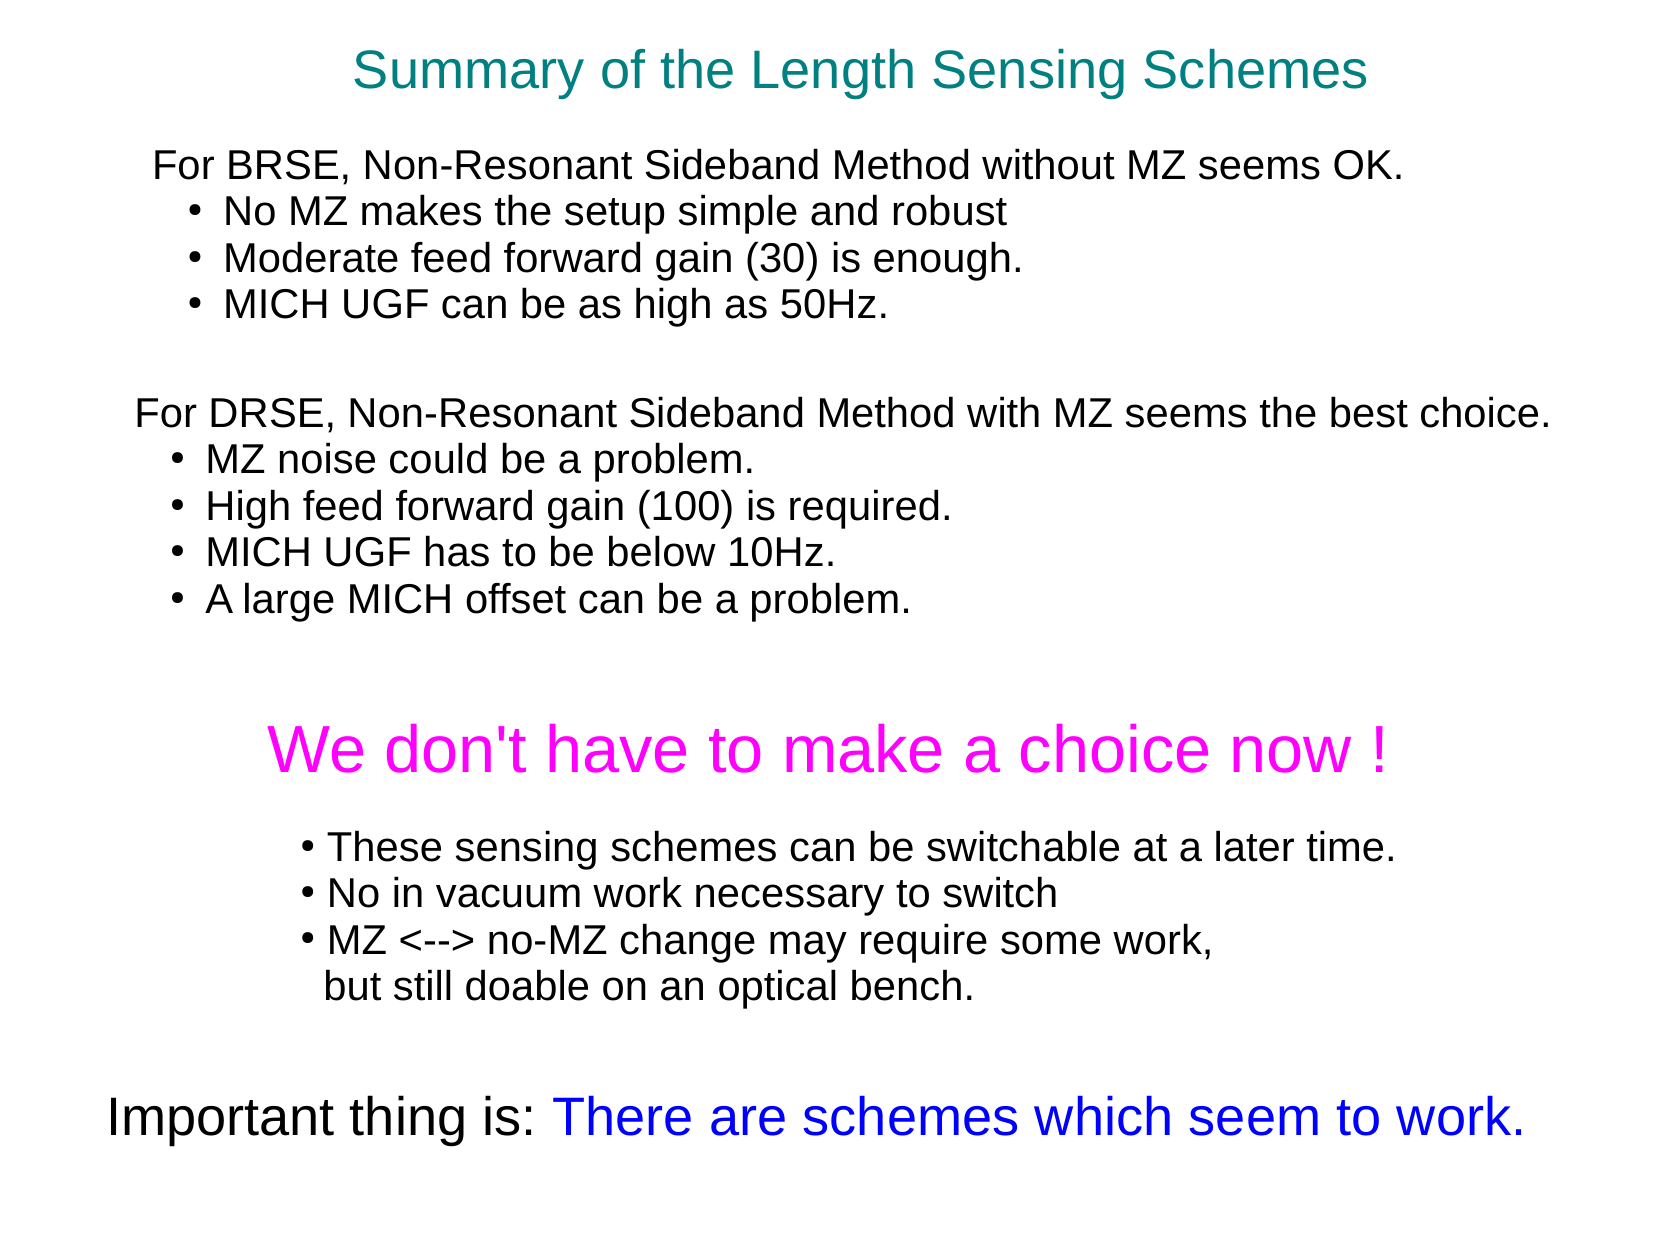

Summary of the Length Sensing Schemes
For BRSE, Non-Resonant Sideband Method without MZ seems OK.
No MZ makes the setup simple and robust
Moderate feed forward gain (30) is enough.
MICH UGF can be as high as 50Hz.
For DRSE, Non-Resonant Sideband Method with MZ seems the best choice.
MZ noise could be a problem.
High feed forward gain (100) is required.
MICH UGF has to be below 10Hz.
A large MICH offset can be a problem.
We don't have to make a choice now !
 These sensing schemes can be switchable at a later time.
 No in vacuum work necessary to switch
 MZ <--> no-MZ change may require some work,
 but still doable on an optical bench.
Important thing is: There are schemes which seem to work.